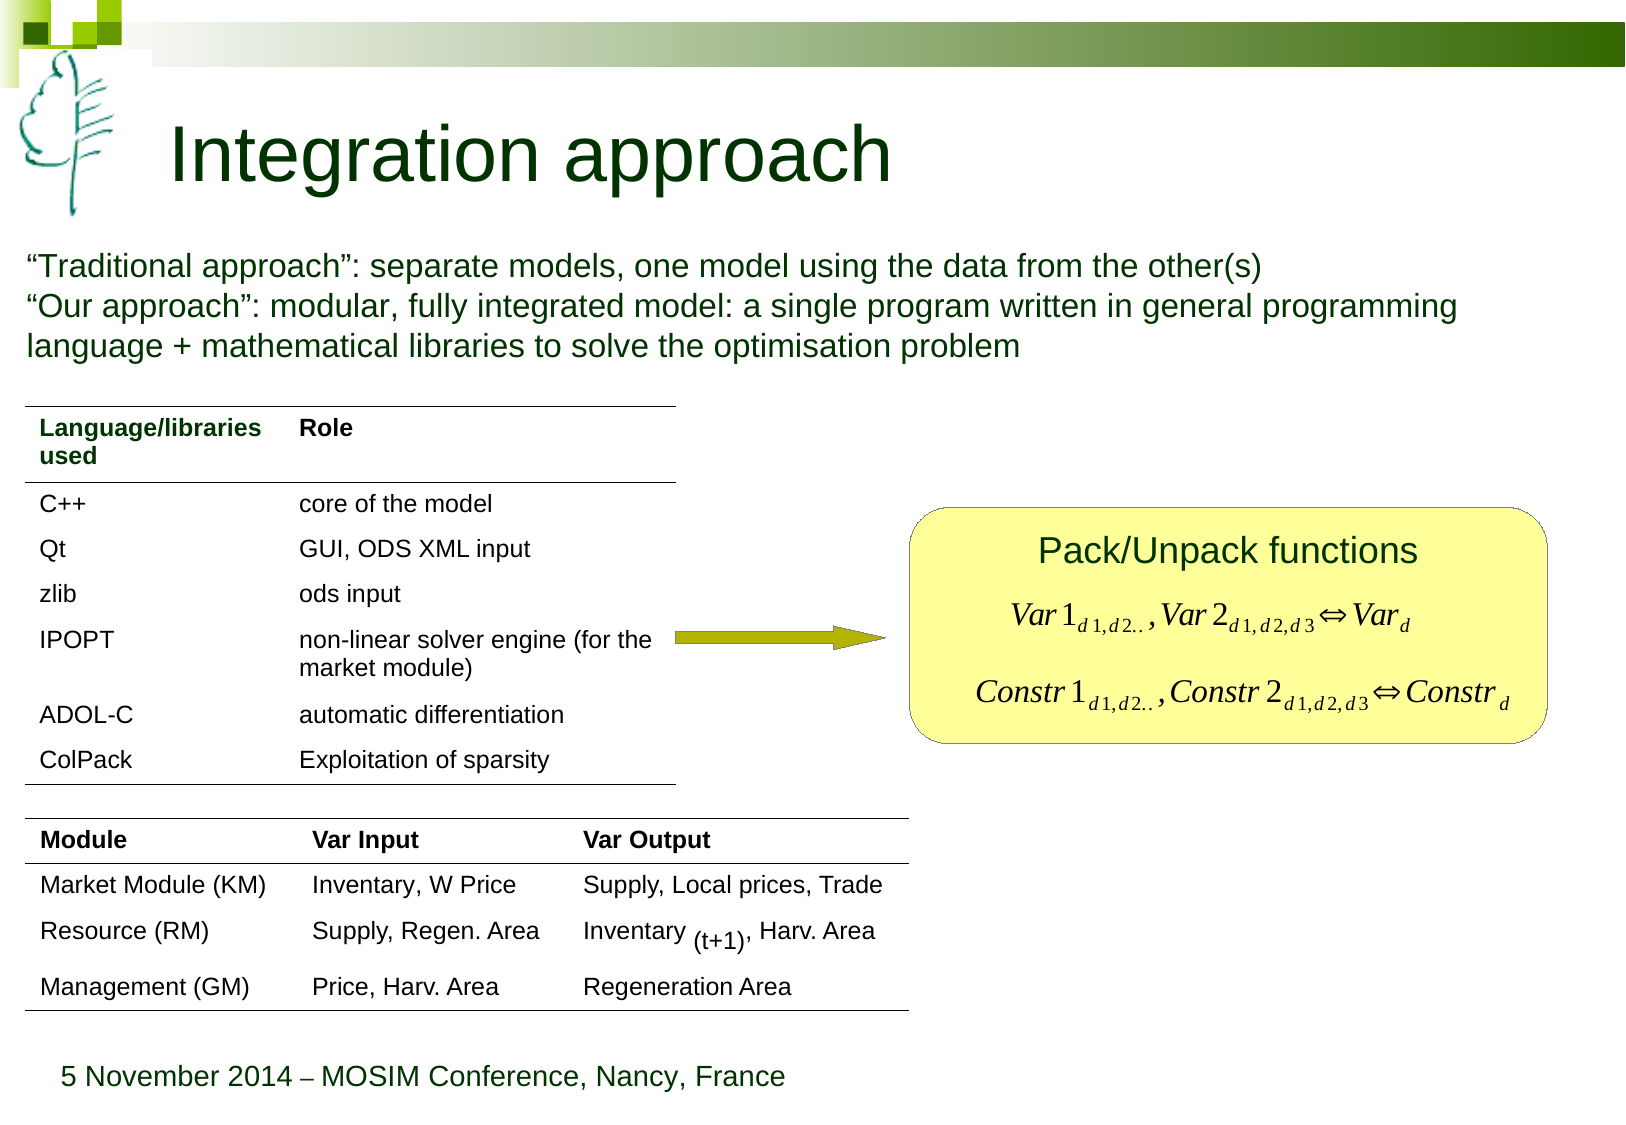

# Integration approach
“Traditional approach”: separate models, one model using the data from the other(s)
“Our approach”: modular, fully integrated model: a single program written in general programming language + mathematical libraries to solve the optimisation problem
| Language/libraries used | Role |
| --- | --- |
| C++ | core of the model |
| Qt | GUI, ODS XML input |
| zlib | ods input |
| IPOPT | non-linear solver engine (for the market module) |
| ADOL-C | automatic differentiation |
| ColPack | Exploitation of sparsity |
Pack/Unpack functions
| Module | Var Input | Var Output |
| --- | --- | --- |
| Market Module (KM) | Inventary, W Price | Supply, Local prices, Trade |
| Resource (RM) | Supply, Regen. Area | Inventary (t+1), Harv. Area |
| Management (GM) | Price, Harv. Area | Regeneration Area |